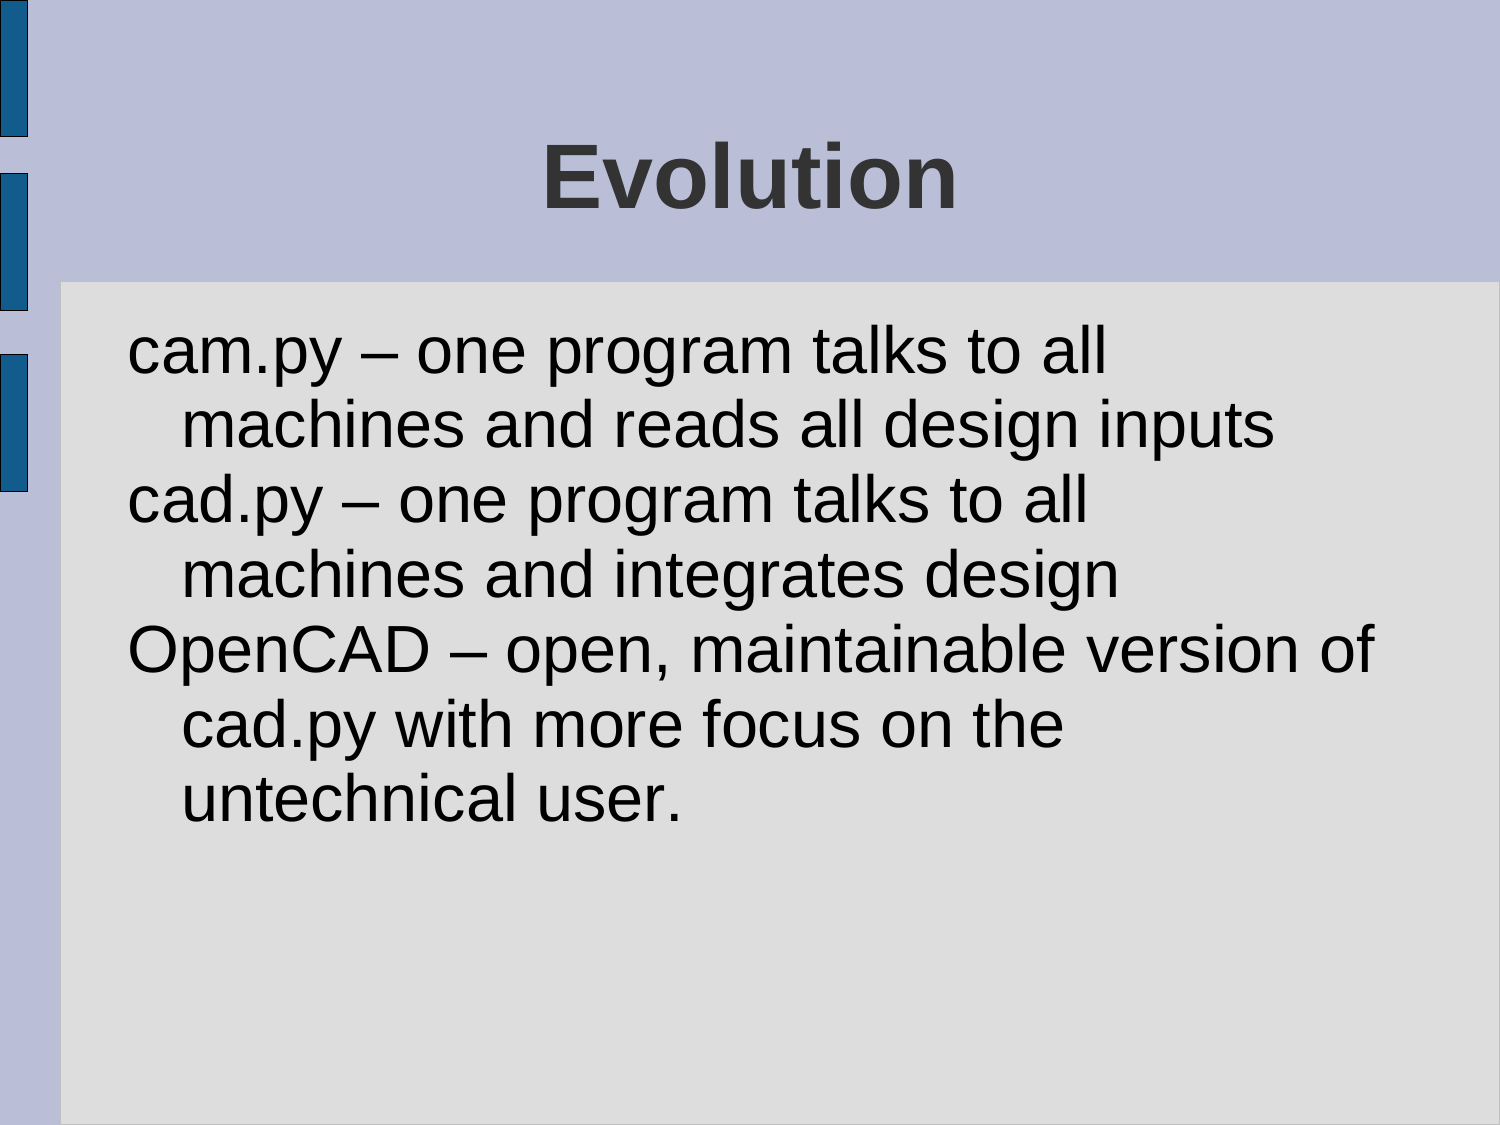

# Evolution
cam.py – one program talks to all machines and reads all design inputs
cad.py – one program talks to all machines and integrates design
OpenCAD – open, maintainable version of cad.py with more focus on the untechnical user.